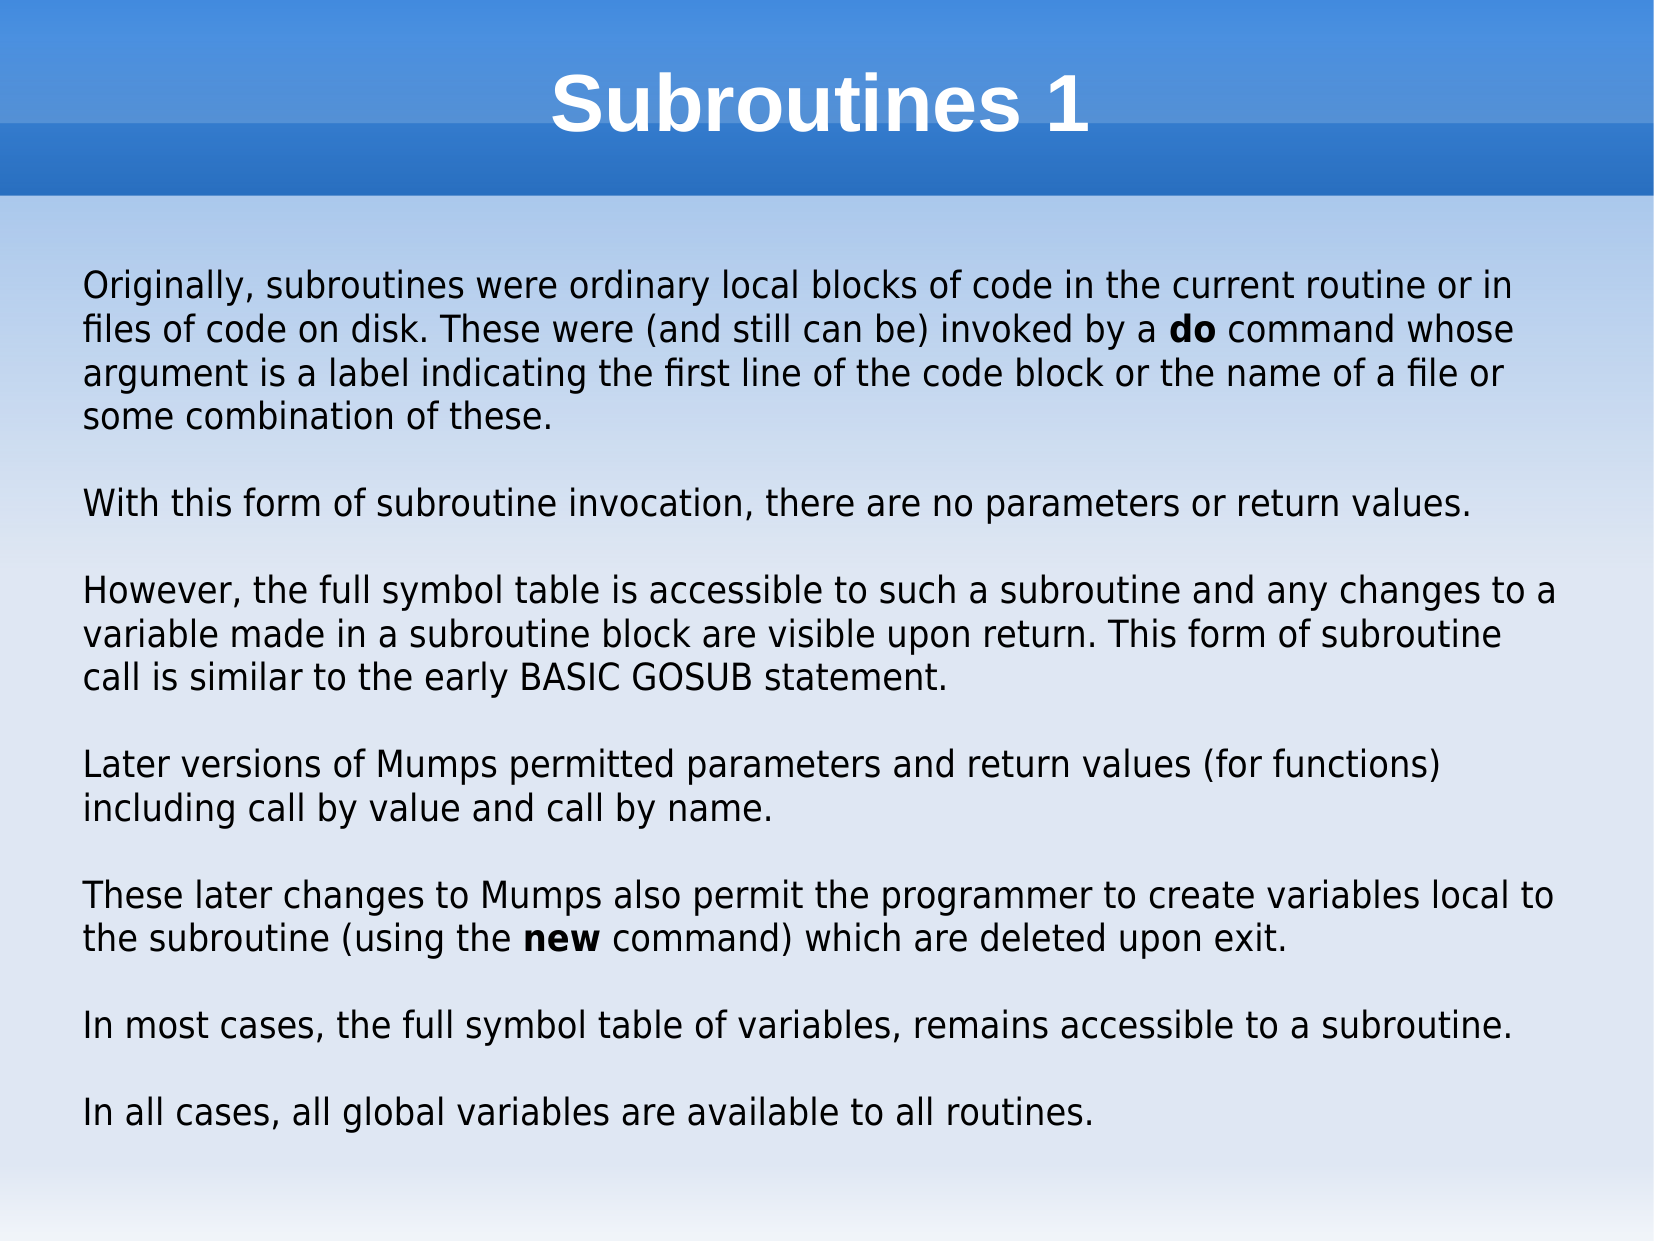

# Subroutines 1
Originally, subroutines were ordinary local blocks of code in the current routine or in files of code on disk. These were (and still can be) invoked by a do command whose argument is a label indicating the first line of the code block or the name of a file or some combination of these.
With this form of subroutine invocation, there are no parameters or return values.
However, the full symbol table is accessible to such a subroutine and any changes to a variable made in a subroutine block are visible upon return. This form of subroutine call is similar to the early BASIC GOSUB statement.
Later versions of Mumps permitted parameters and return values (for functions) including call by value and call by name.
These later changes to Mumps also permit the programmer to create variables local to the subroutine (using the new command) which are deleted upon exit.
In most cases, the full symbol table of variables, remains accessible to a subroutine.
In all cases, all global variables are available to all routines.